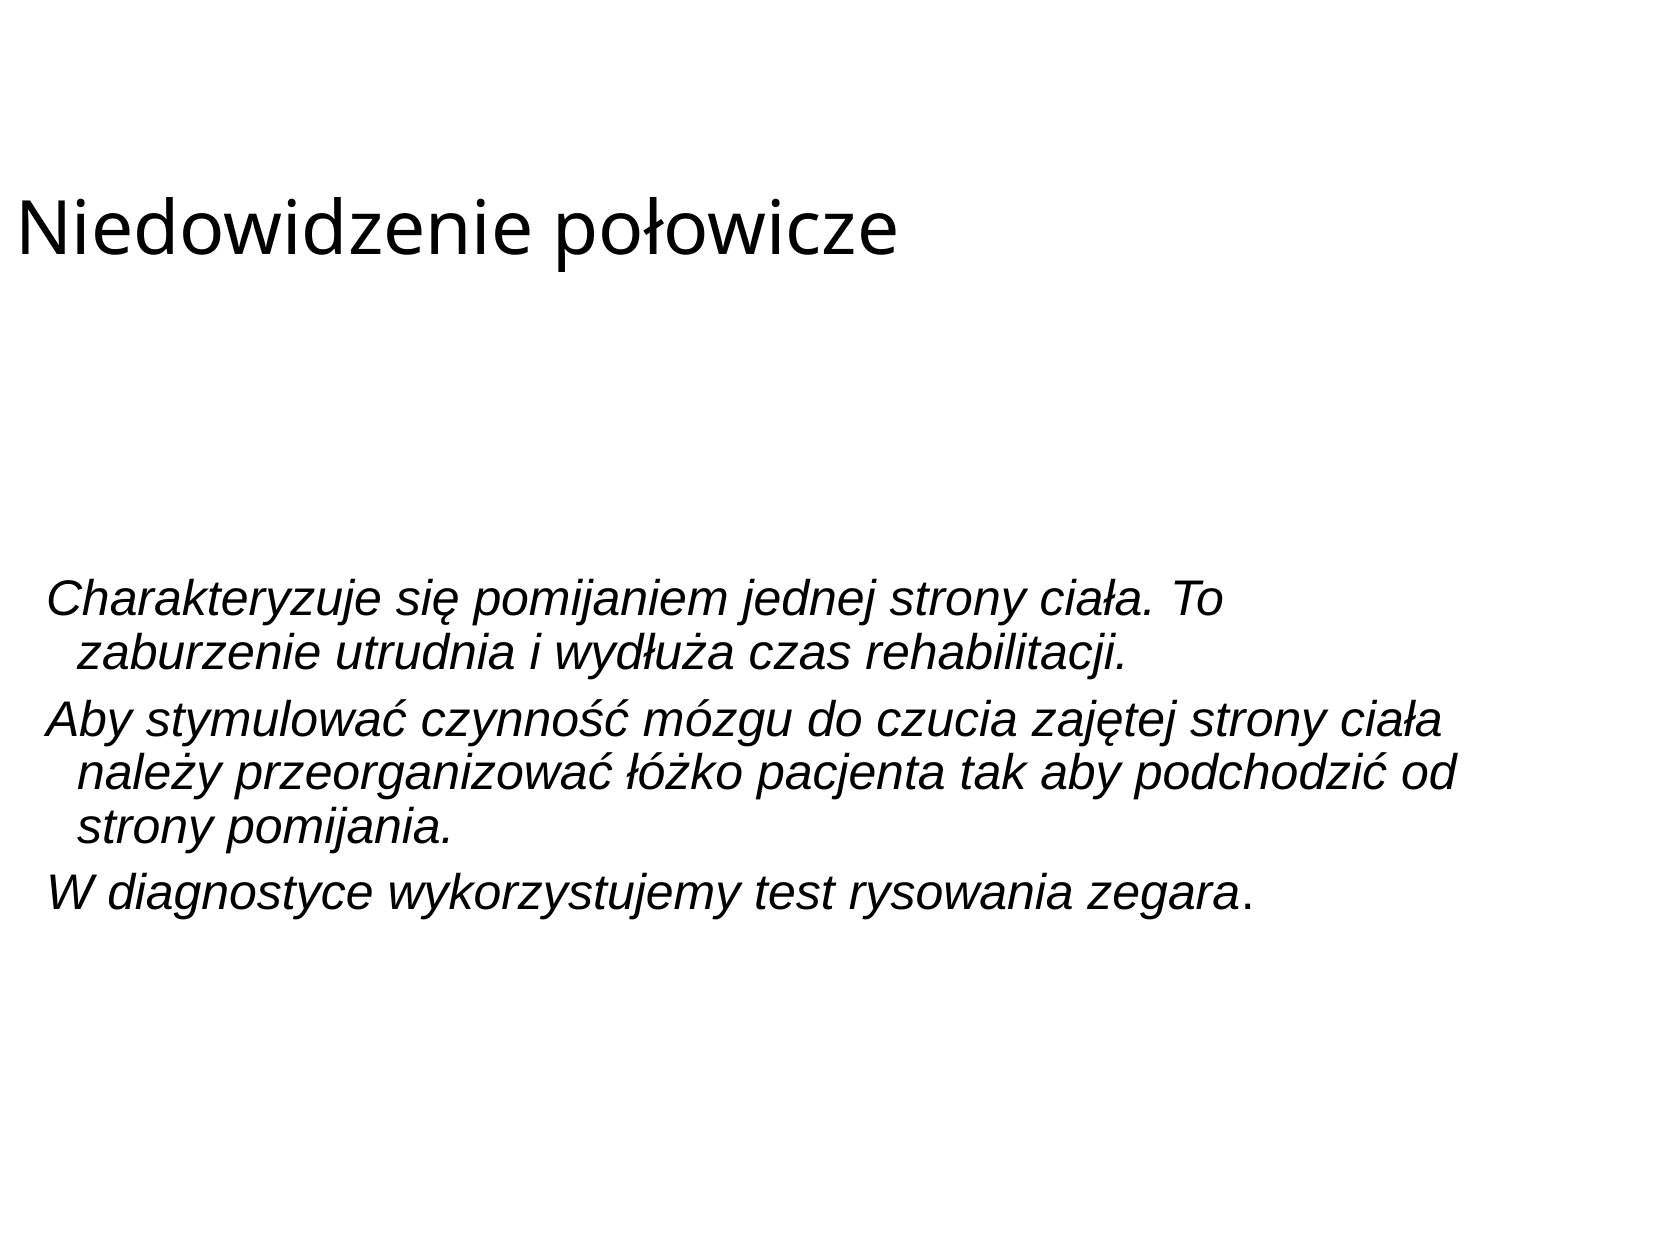

# Niedowidzenie połowicze
Charakteryzuje się pomijaniem jednej strony ciała. To zaburzenie utrudnia i wydłuża czas rehabilitacji.
Aby stymulować czynność mózgu do czucia zajętej strony ciała należy przeorganizować łóżko pacjenta tak aby podchodzić od strony pomijania.
W diagnostyce wykorzystujemy test rysowania zegara.